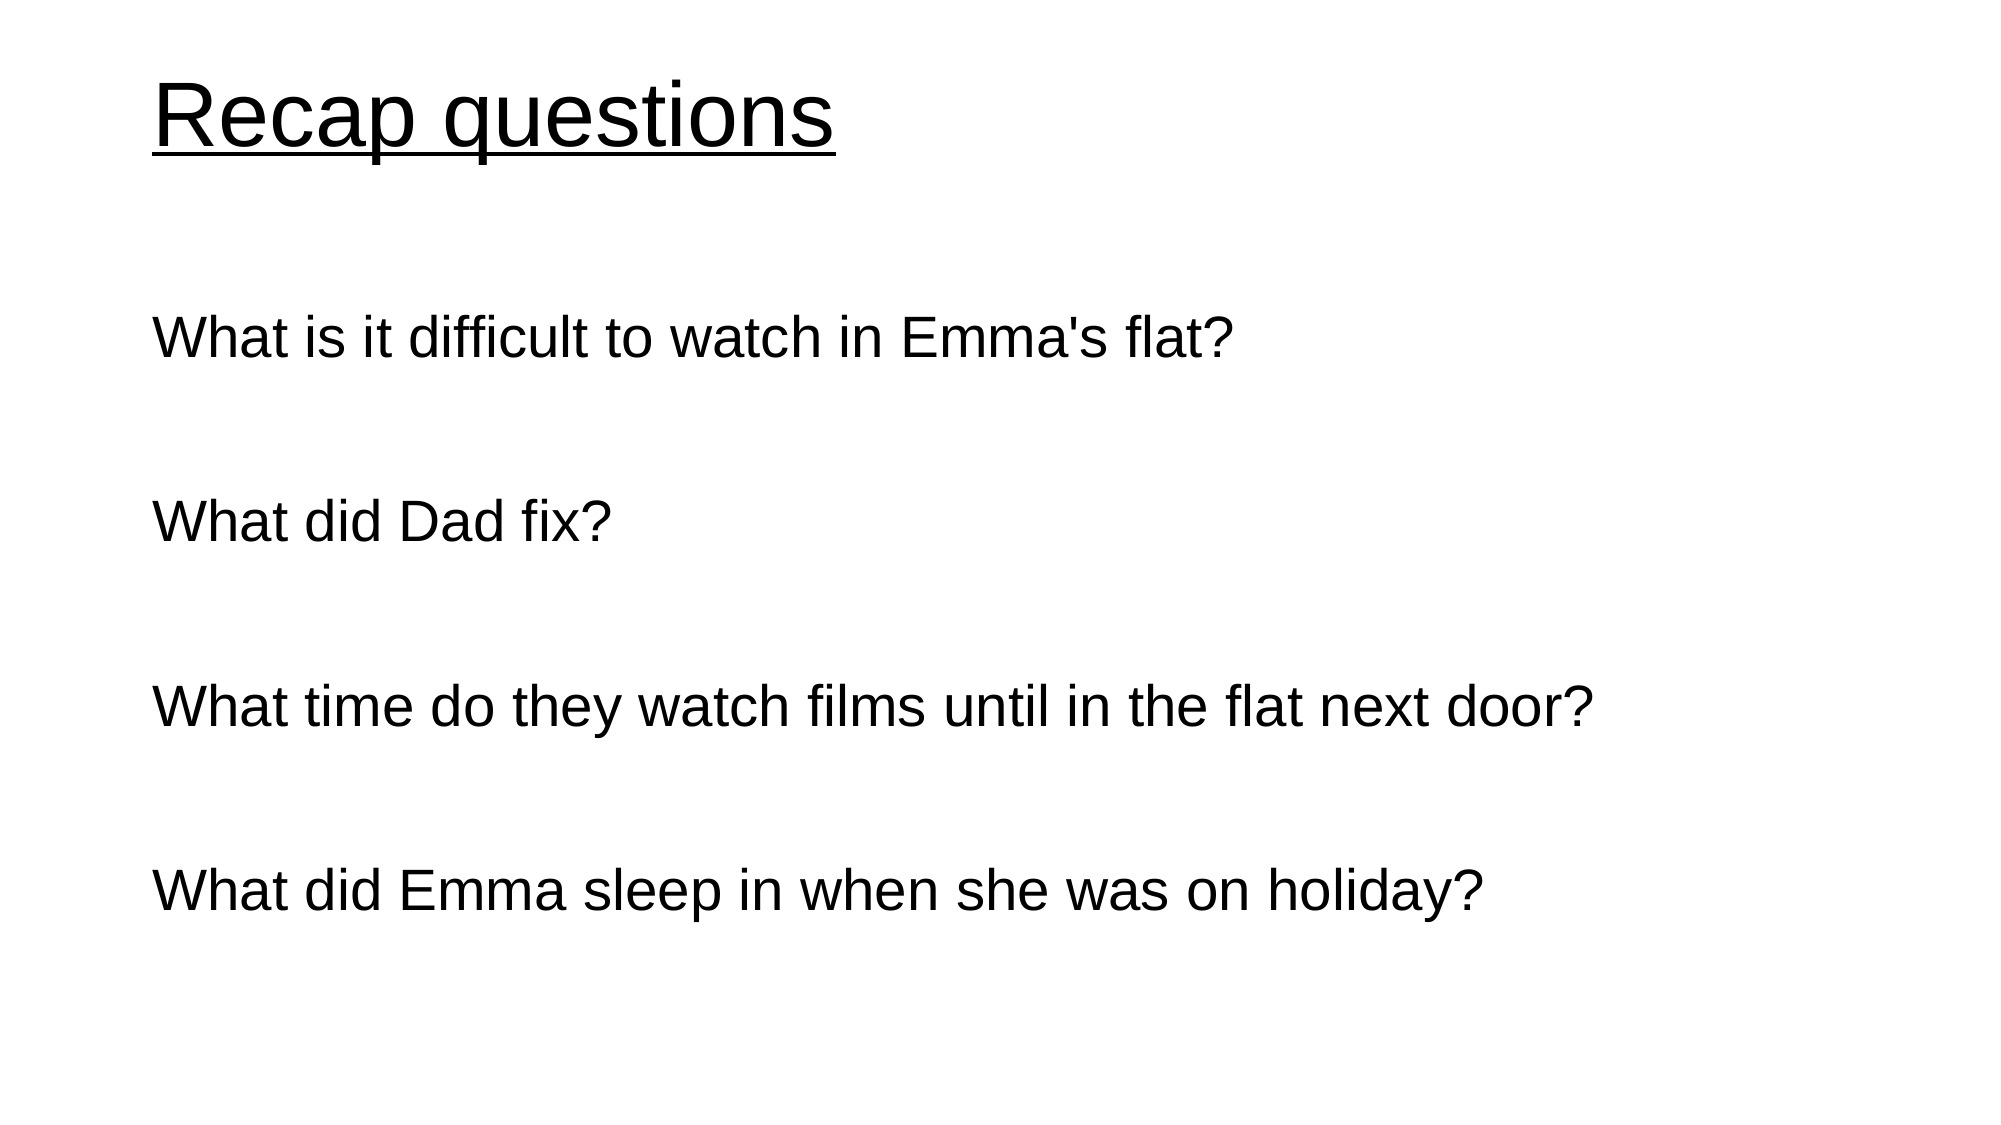

# Recap questions
What is it difficult to watch in Emma's flat?
What did Dad fix?
What time do they watch films until in the flat next door?
What did Emma sleep in when she was on holiday?